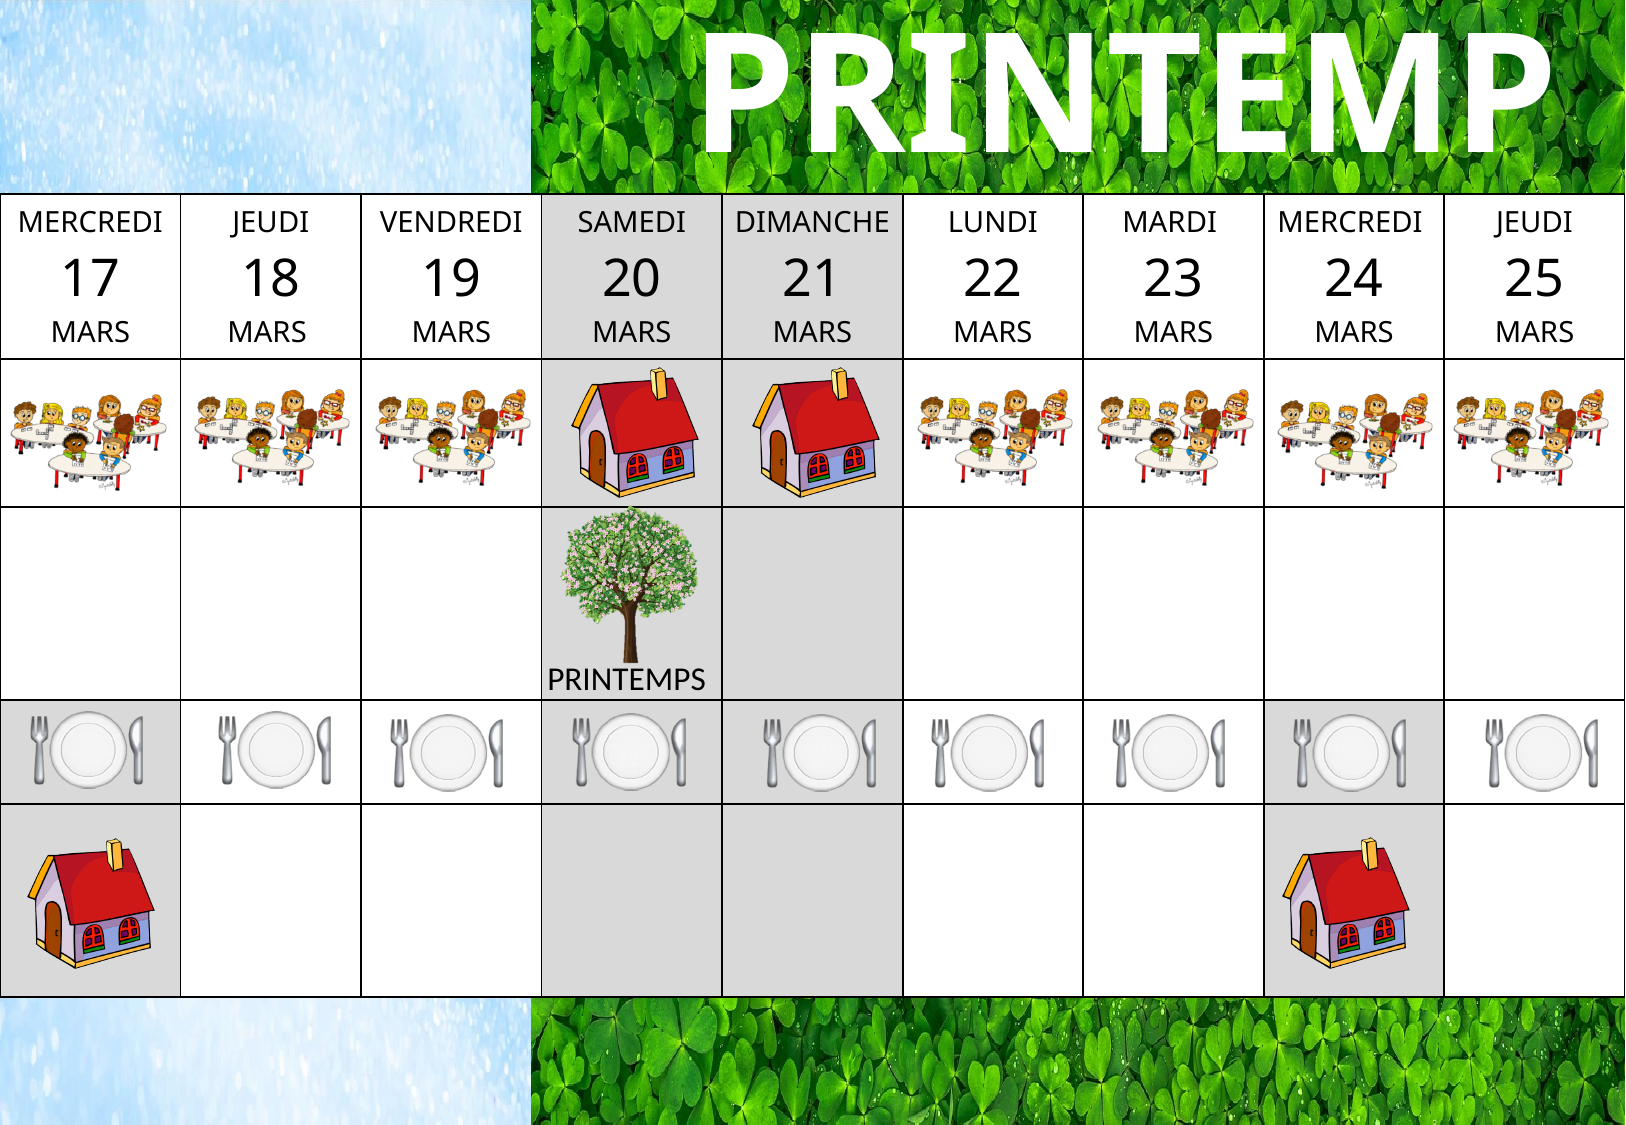

PRINTEMPS
| MERCREDI 17 MARS | JEUDI 18 MARS | VENDREDI 19 MARS | SAMEDI 20 MARS | DIMANCHE 21 MARS | LUNDI 22 MARS | MARDI 23 MARS | MERCREDI 24 MARS | JEUDI 25 MARS |
| --- | --- | --- | --- | --- | --- | --- | --- | --- |
| | | | | | | | | |
| | | | | | | | | |
| | | | | | | | | |
| | | | | | | | | |
PRINTEMPS